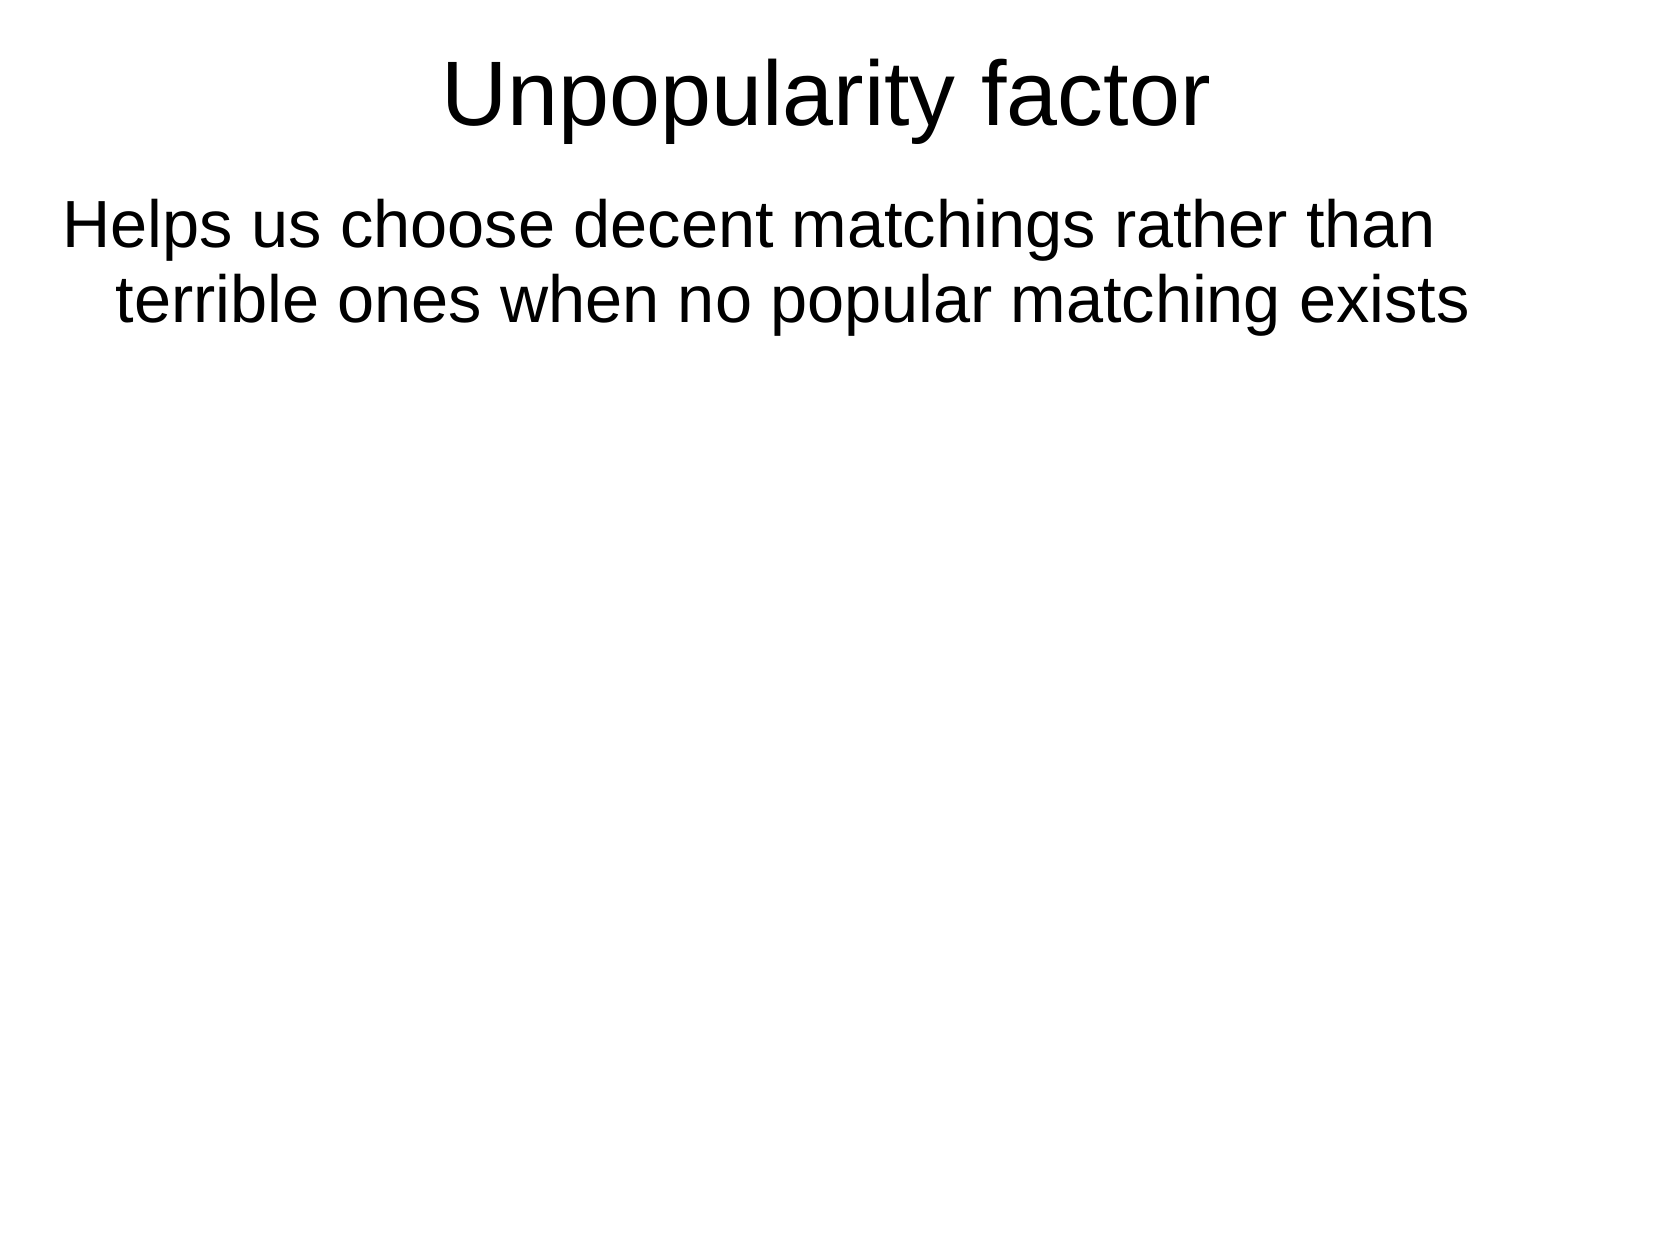

# Unpopularity factor
Helps us choose decent matchings rather than terrible ones when no popular matching exists